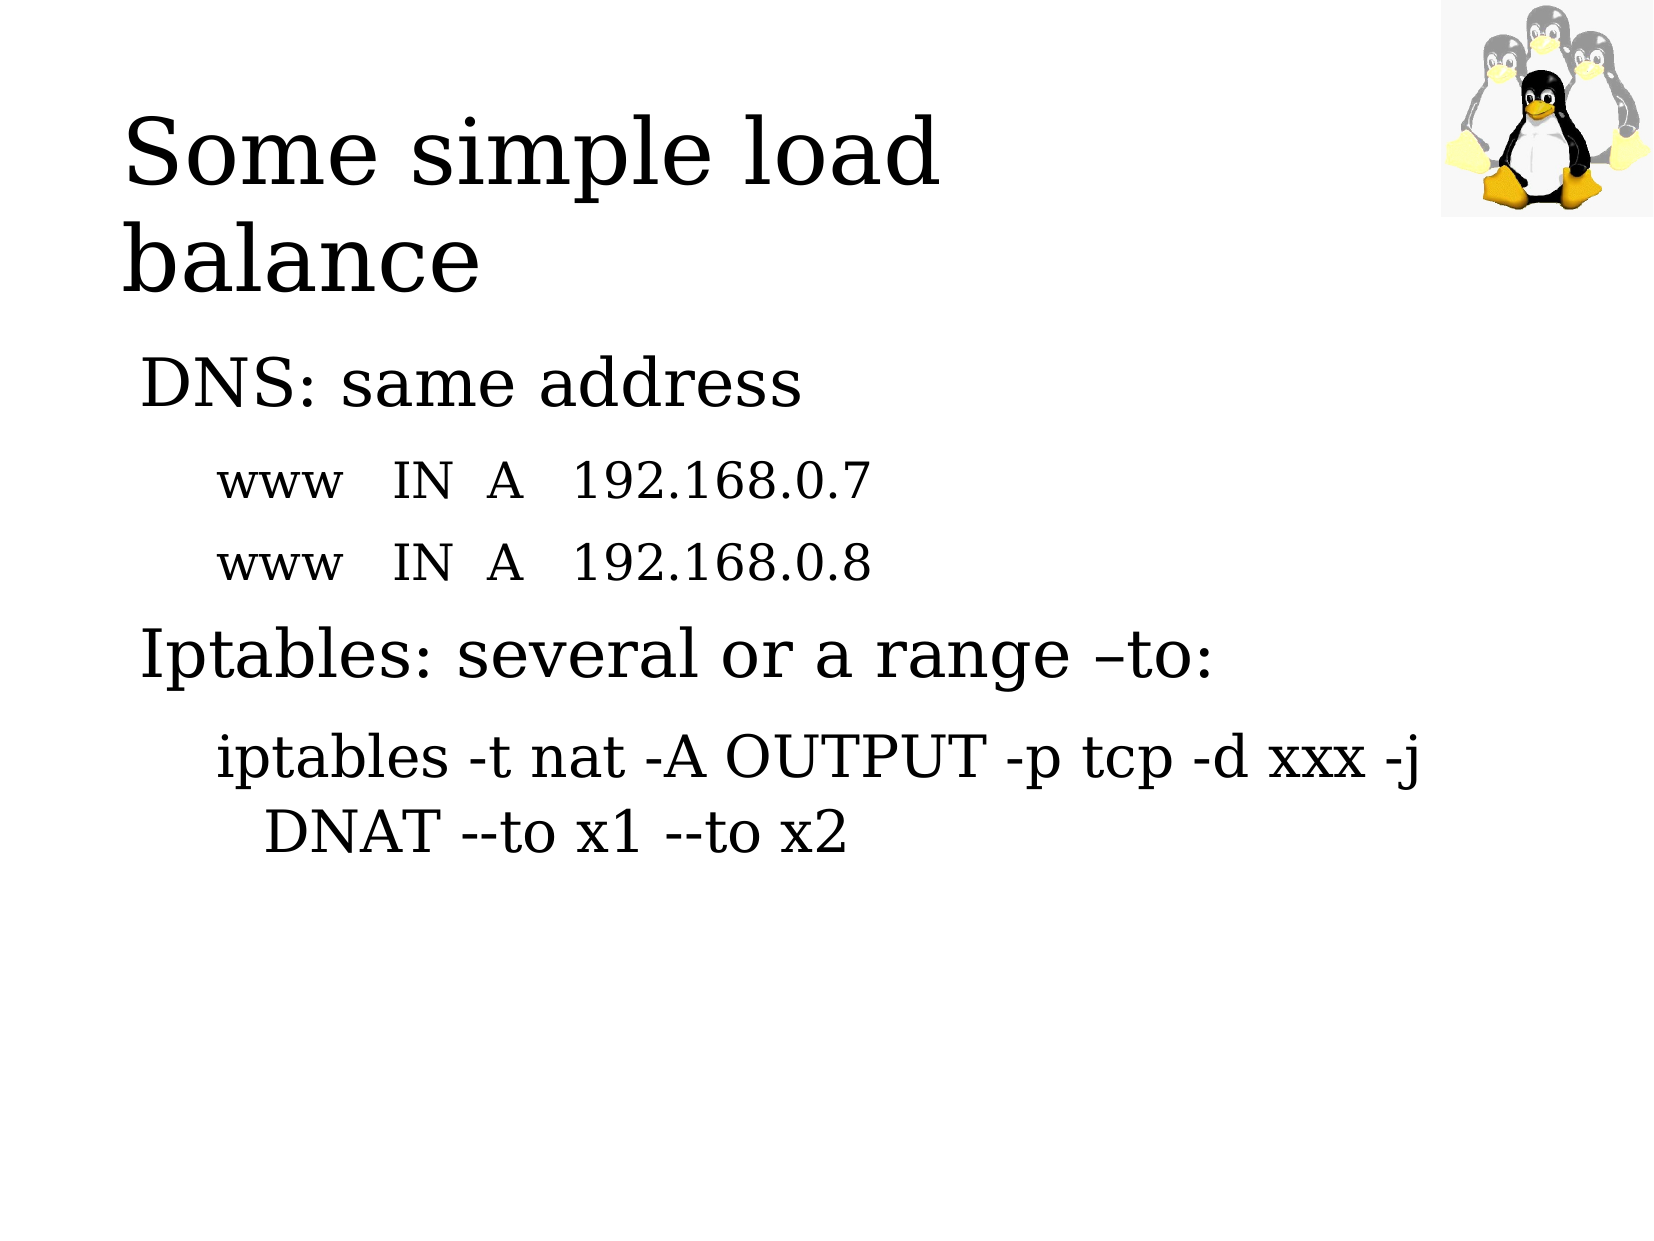

# Some simple load balance
DNS: same address
www IN A 192.168.0.7
www IN A 192.168.0.8
Iptables: several or a range –to:
iptables -t nat -A OUTPUT -p tcp -d xxx -j DNAT --to x1 --to x2